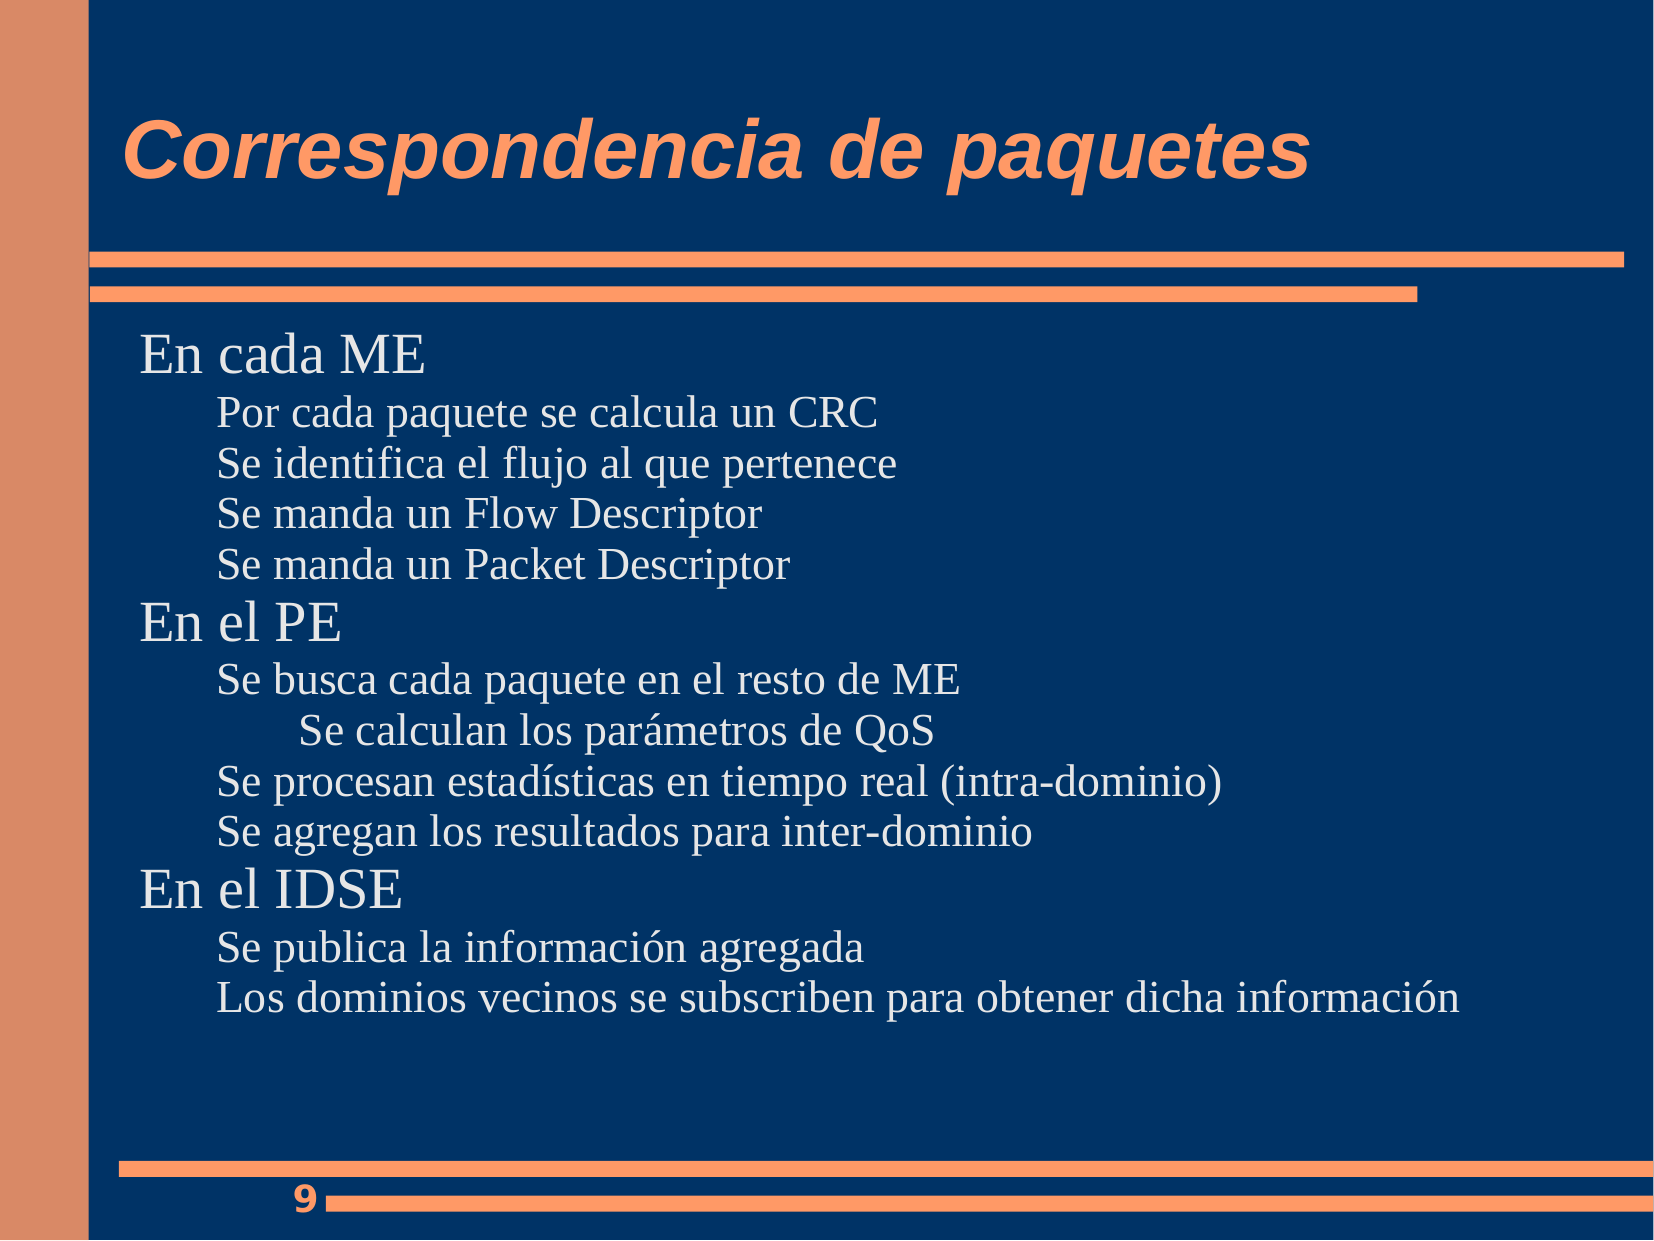

# Correspondencia de paquetes
En cada ME
Por cada paquete se calcula un CRC
Se identifica el flujo al que pertenece
Se manda un Flow Descriptor
Se manda un Packet Descriptor
En el PE
Se busca cada paquete en el resto de ME
Se calculan los parámetros de QoS
Se procesan estadísticas en tiempo real (intra-dominio)
Se agregan los resultados para inter-dominio
En el IDSE
Se publica la información agregada
Los dominios vecinos se subscriben para obtener dicha información